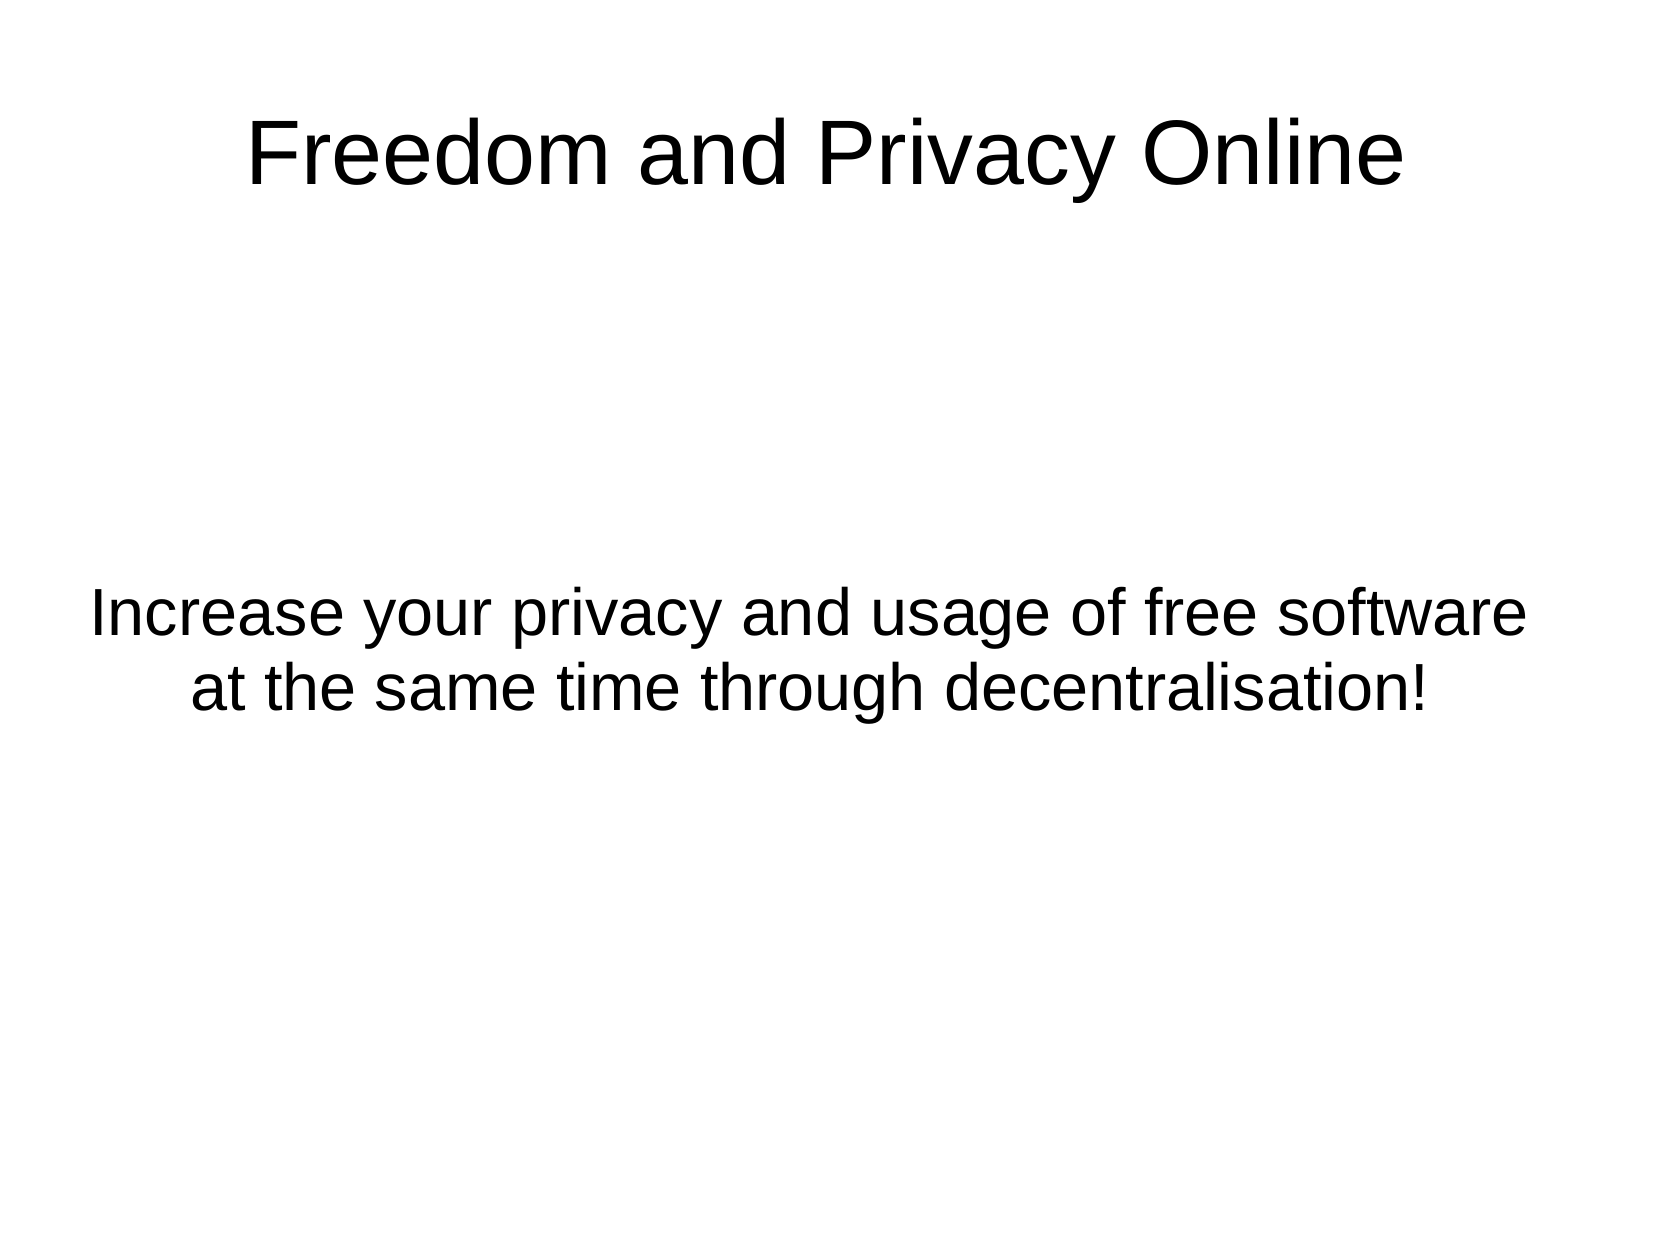

# Freedom and Privacy Online
Increase your privacy and usage of free software at the same time through decentralisation!